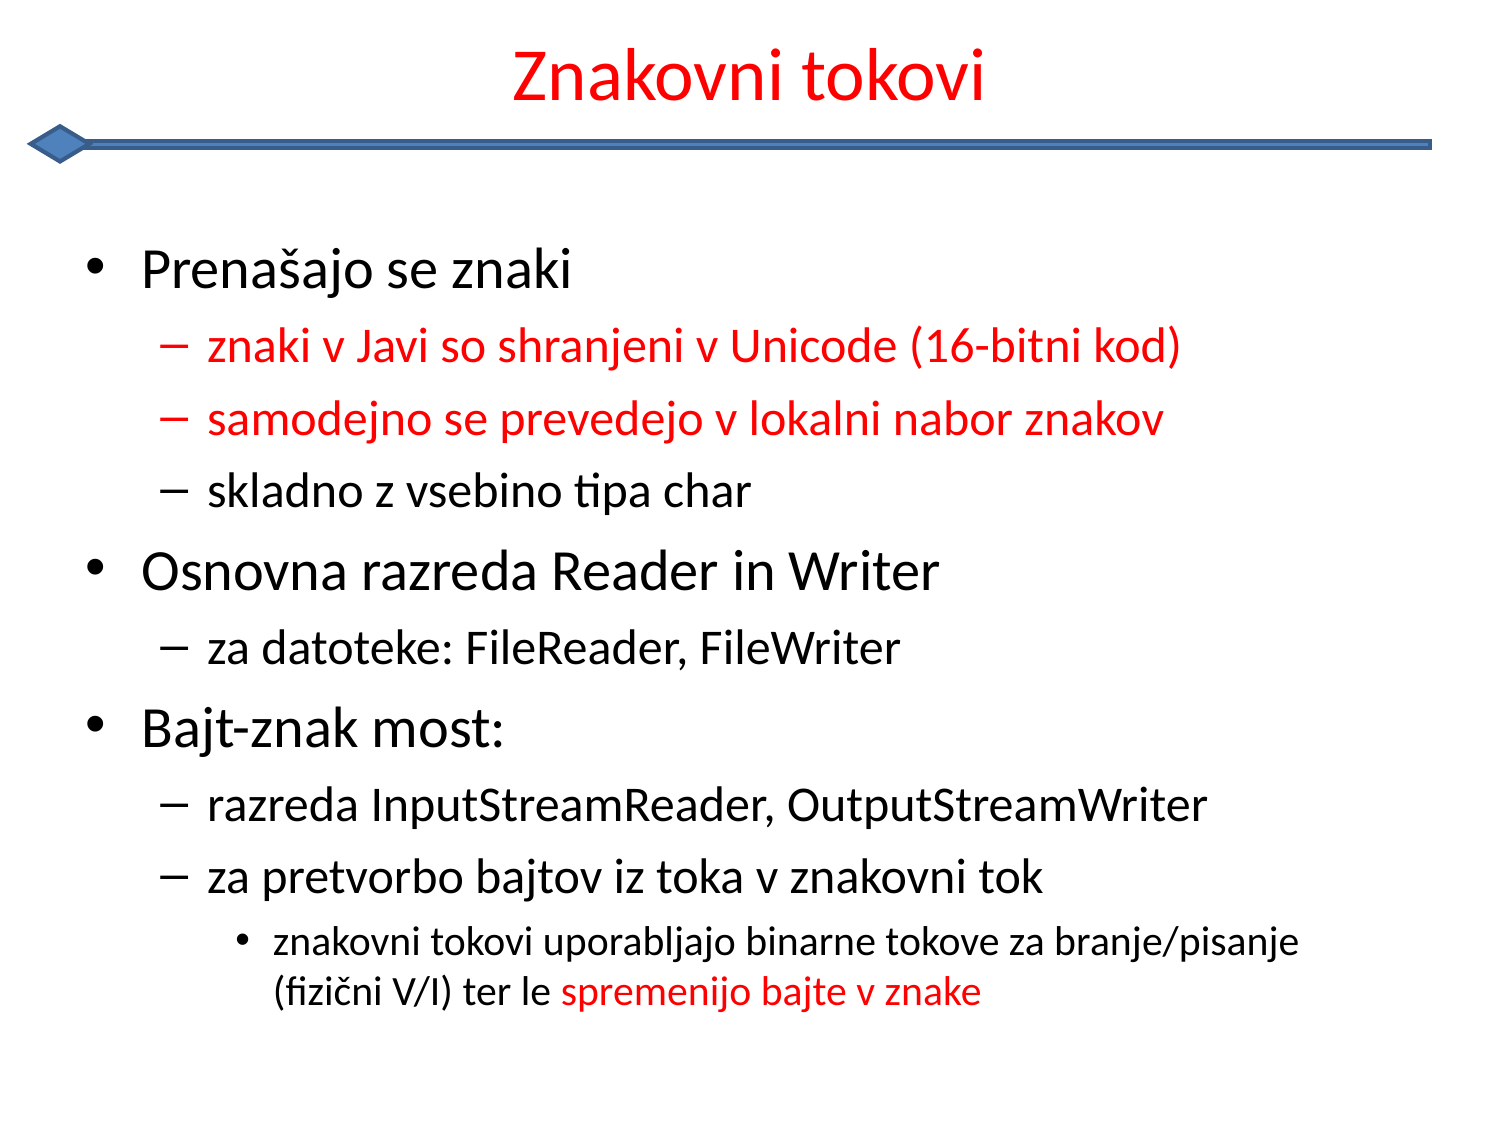

# Znakovni tokovi
Prenašajo se znaki
znaki v Javi so shranjeni v Unicode (16-bitni kod)
samodejno se prevedejo v lokalni nabor znakov
skladno z vsebino tipa char
Osnovna razreda Reader in Writer
za datoteke: FileReader, FileWriter
Bajt-znak most:
razreda InputStreamReader, OutputStreamWriter
za pretvorbo bajtov iz toka v znakovni tok
znakovni tokovi uporabljajo binarne tokove za branje/pisanje (fizični V/I) ter le spremenijo bajte v znake